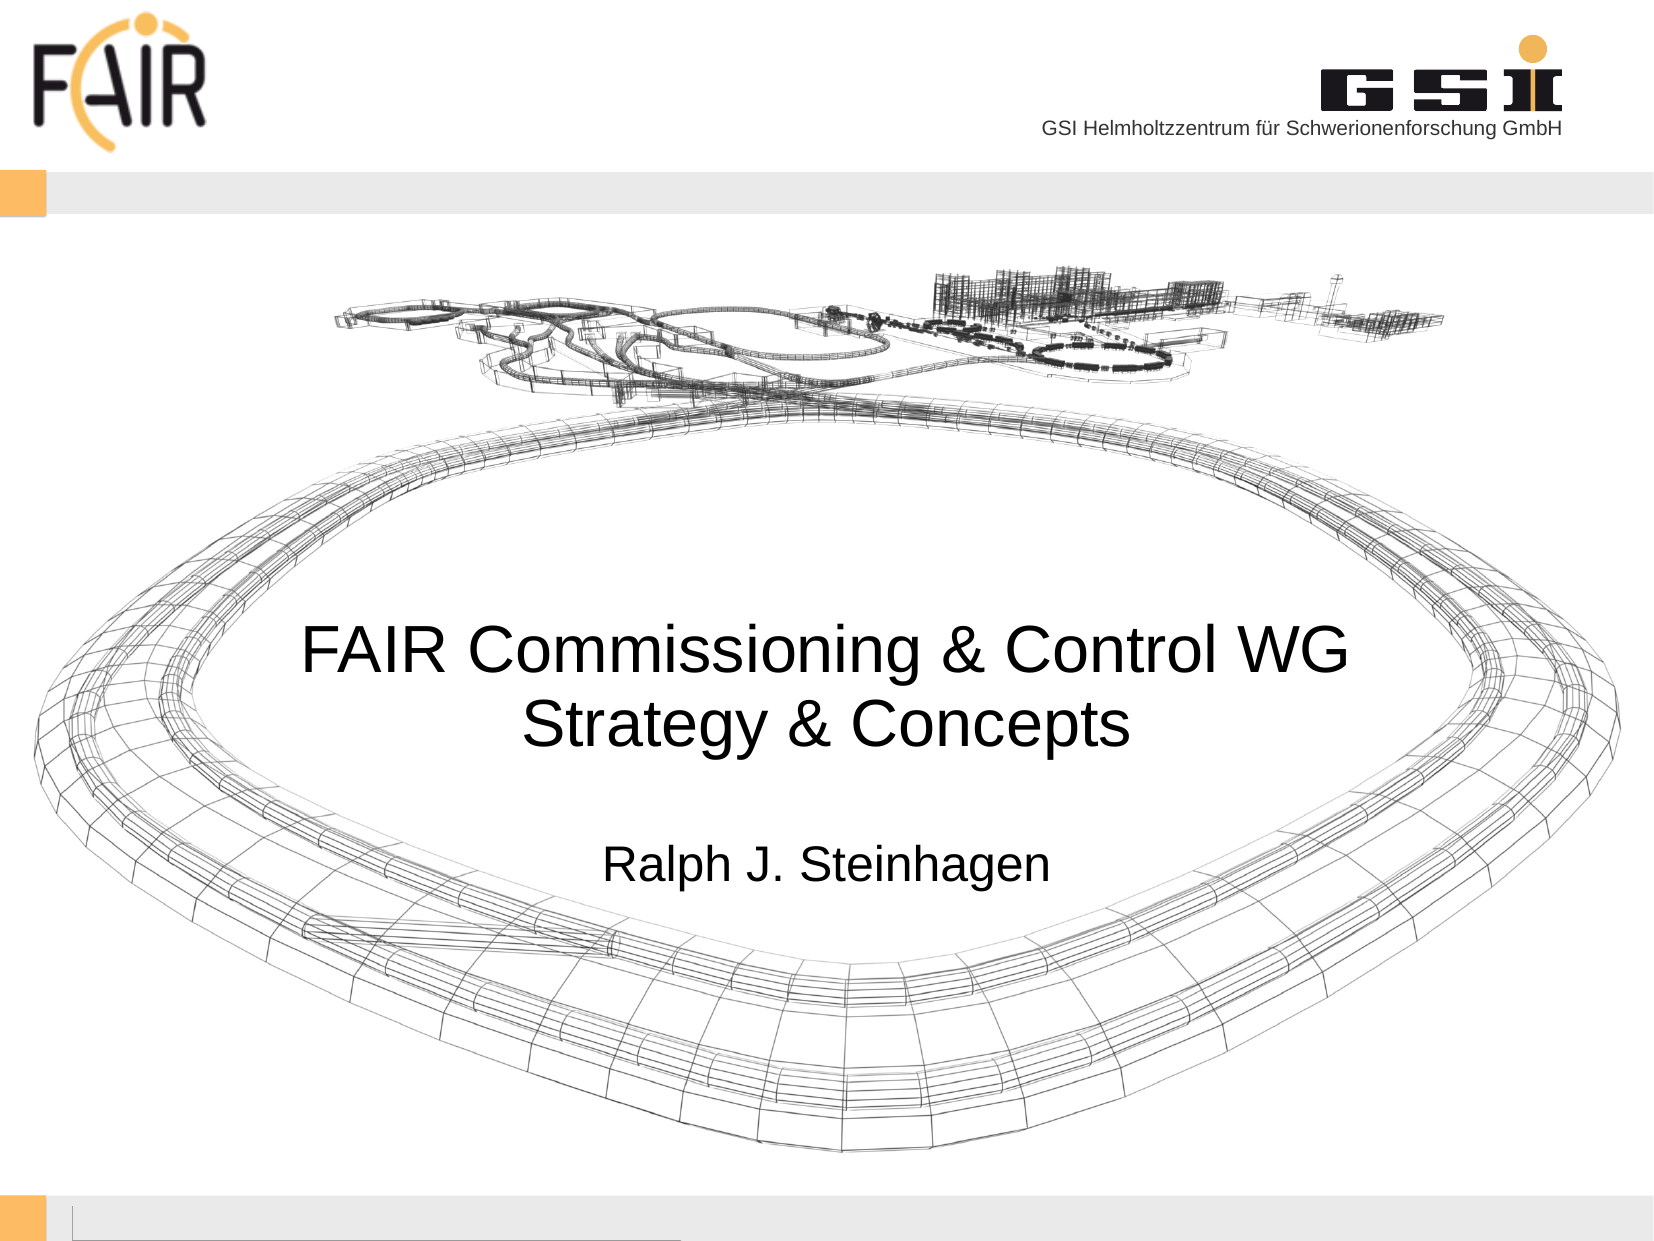

# FAIR Commissioning & Control WG
Strategy & Concepts
Ralph J. Steinhagen